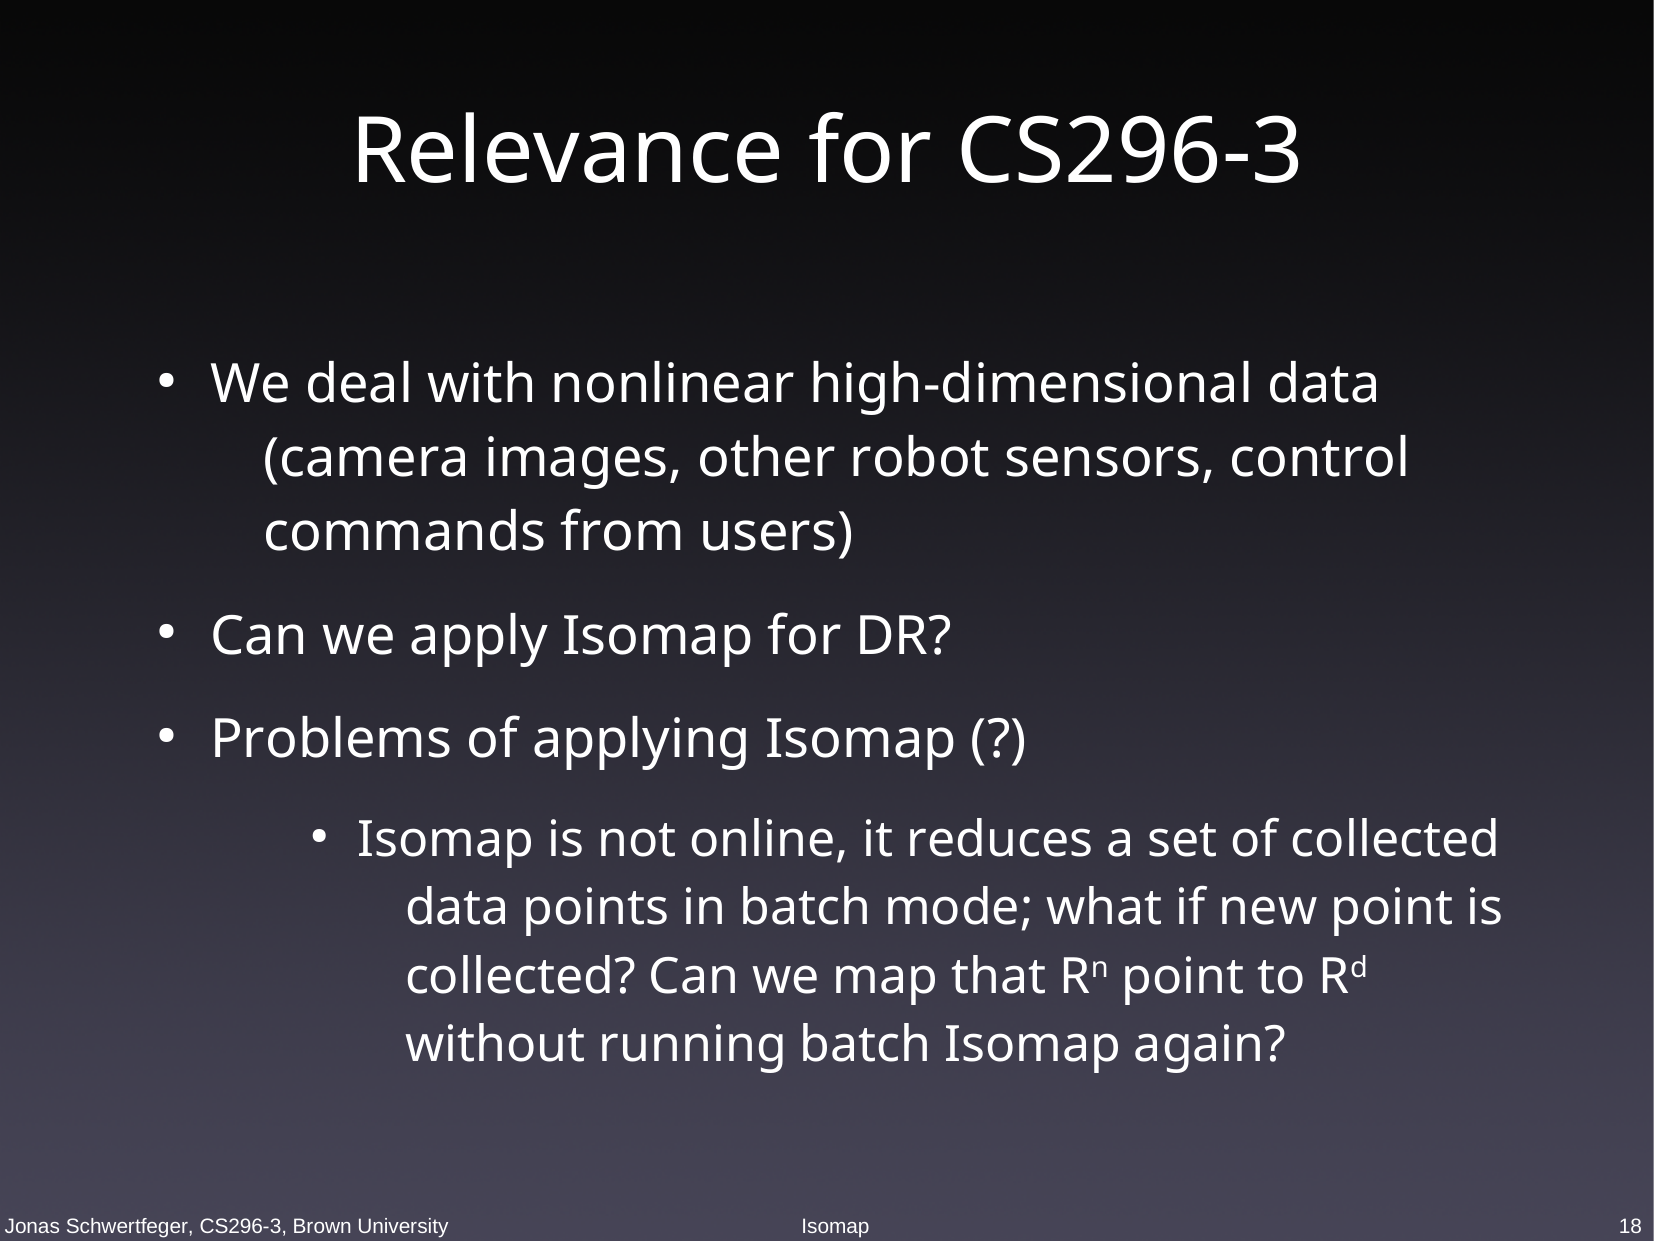

# Relevance for CS296-3
We deal with nonlinear high-dimensional data (camera images, other robot sensors, control commands from users)
Can we apply Isomap for DR?
Problems of applying Isomap (?)
Isomap is not online, it reduces a set of collected data points in batch mode; what if new point is collected? Can we map that Rn point to Rd without running batch Isomap again?